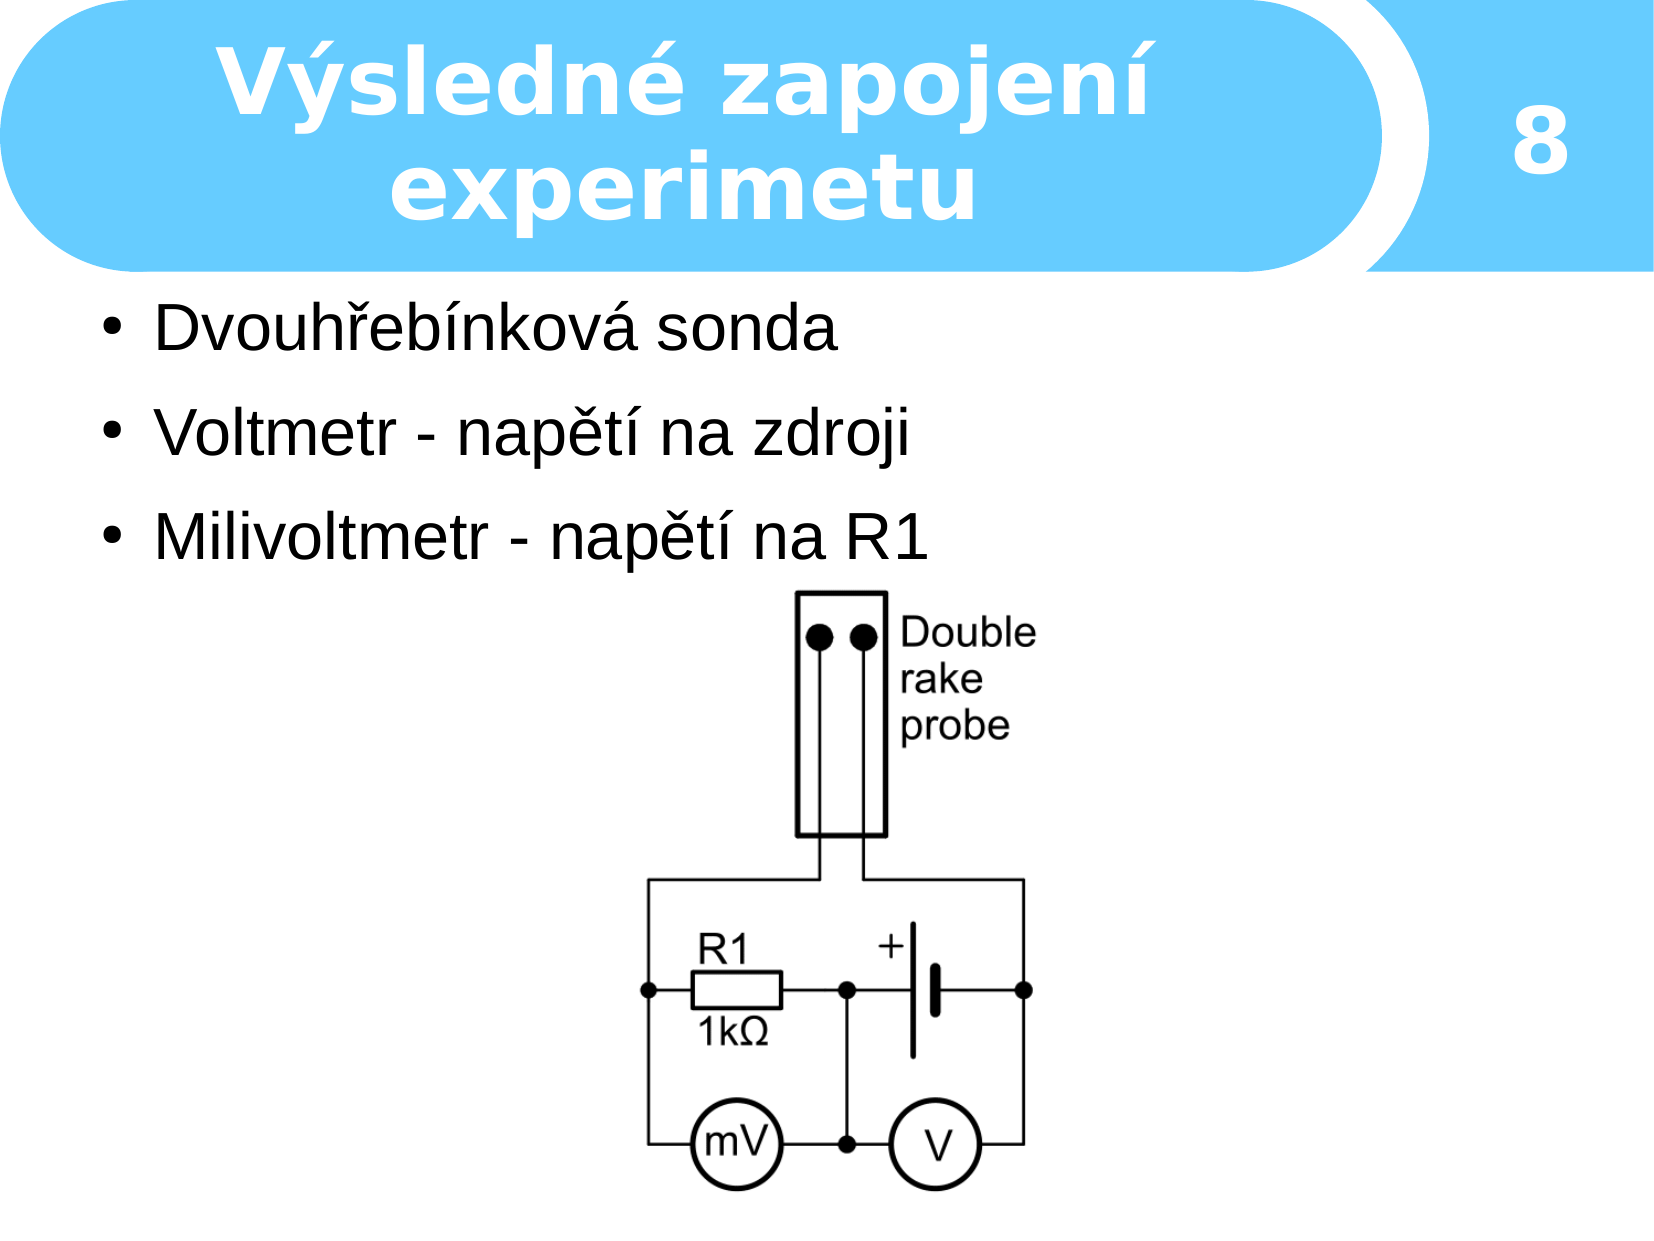

# Výsledné zapojení experimetu
8
Dvouhřebínková sonda
Voltmetr - napětí na zdroji
Milivoltmetr - napětí na R1